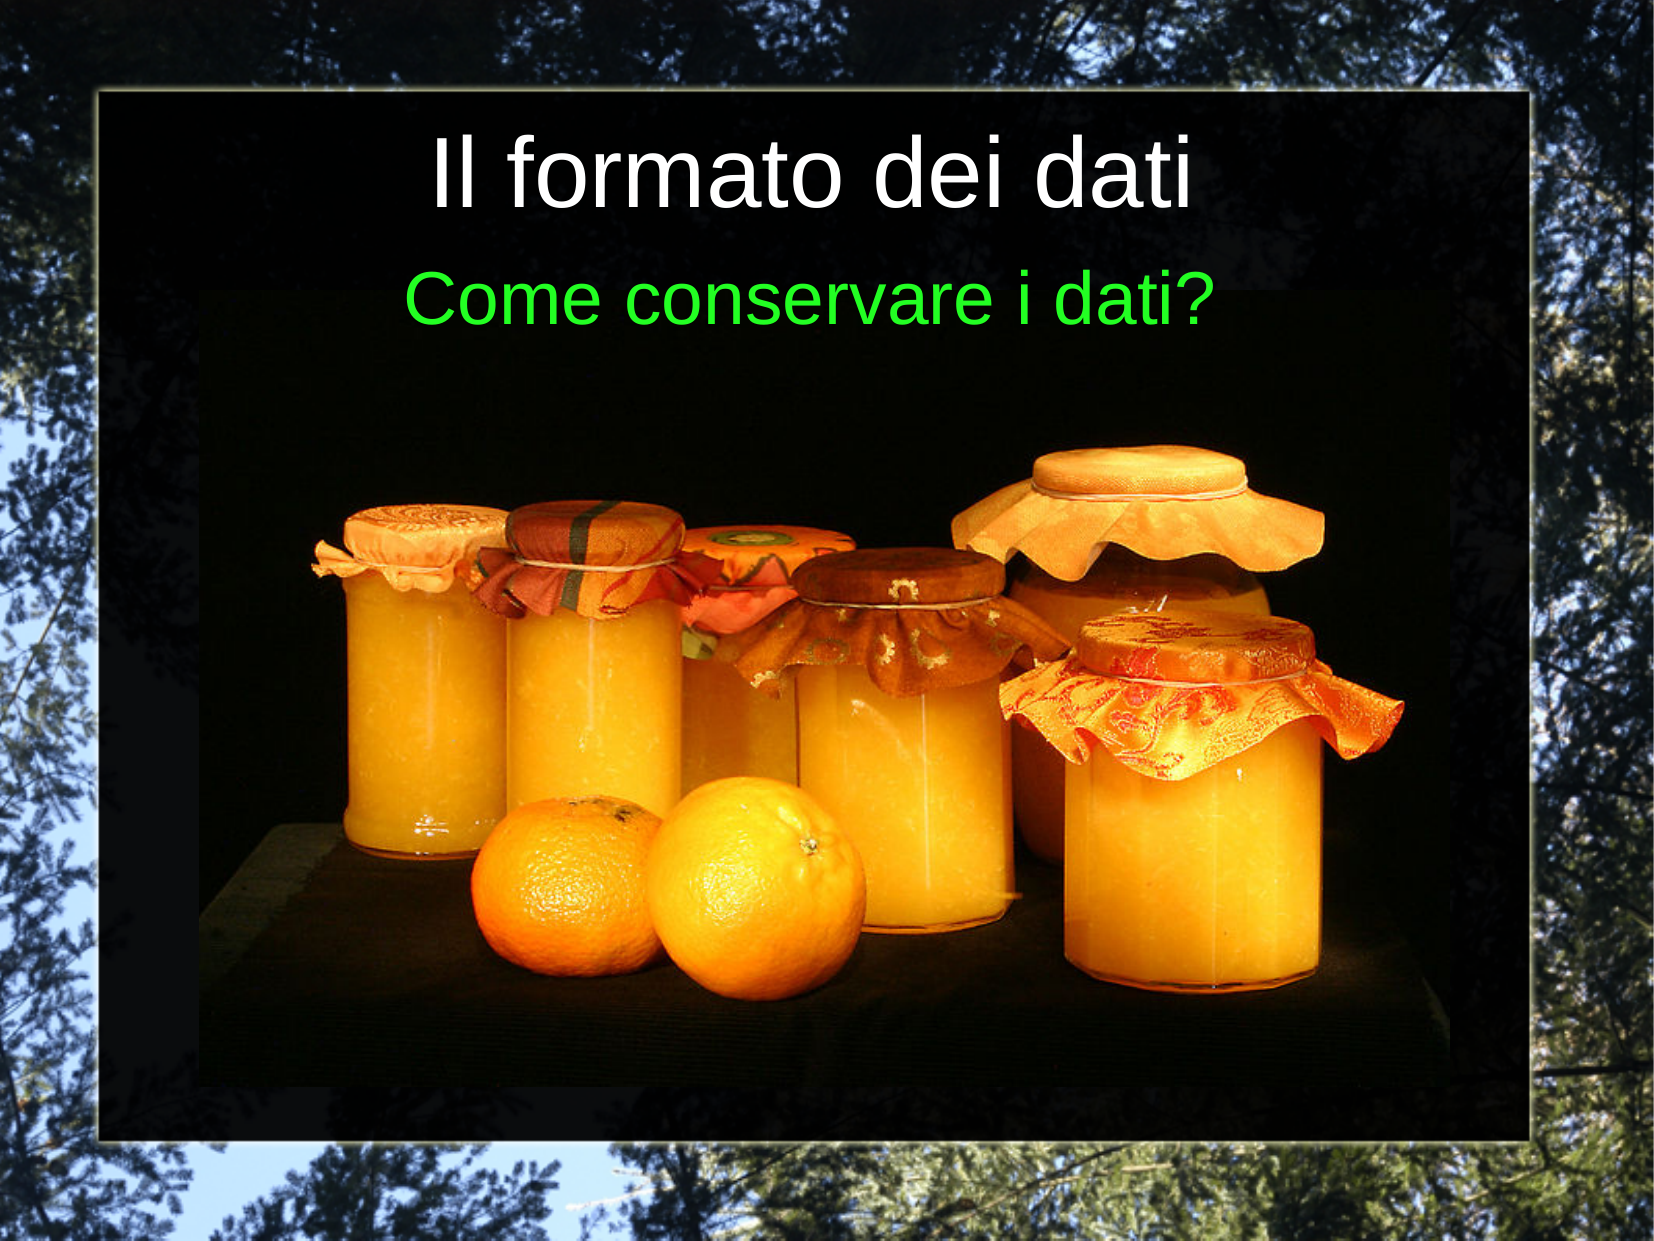

# Il formato dei dati
Come conservare i dati?